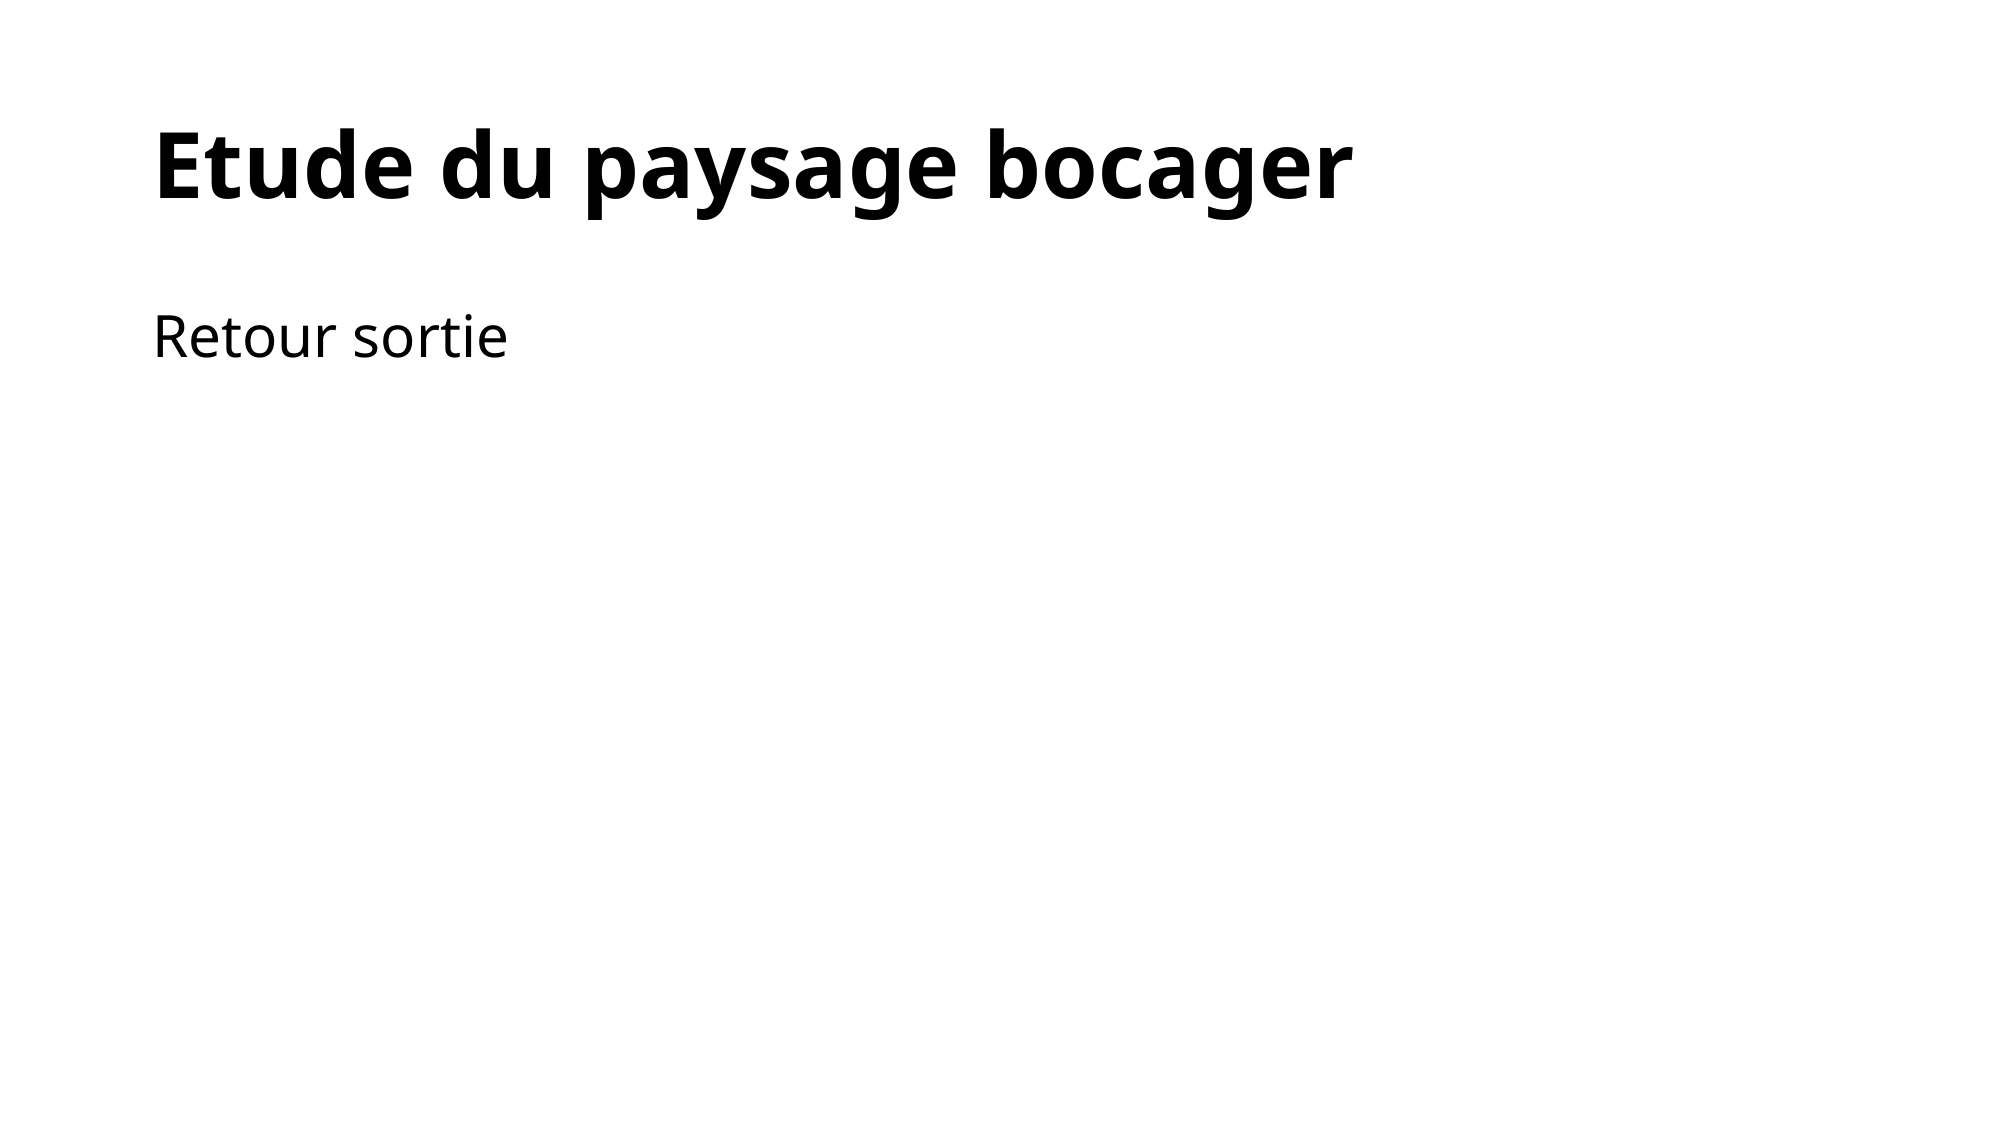

# Etude du paysage bocager
Retour sortie